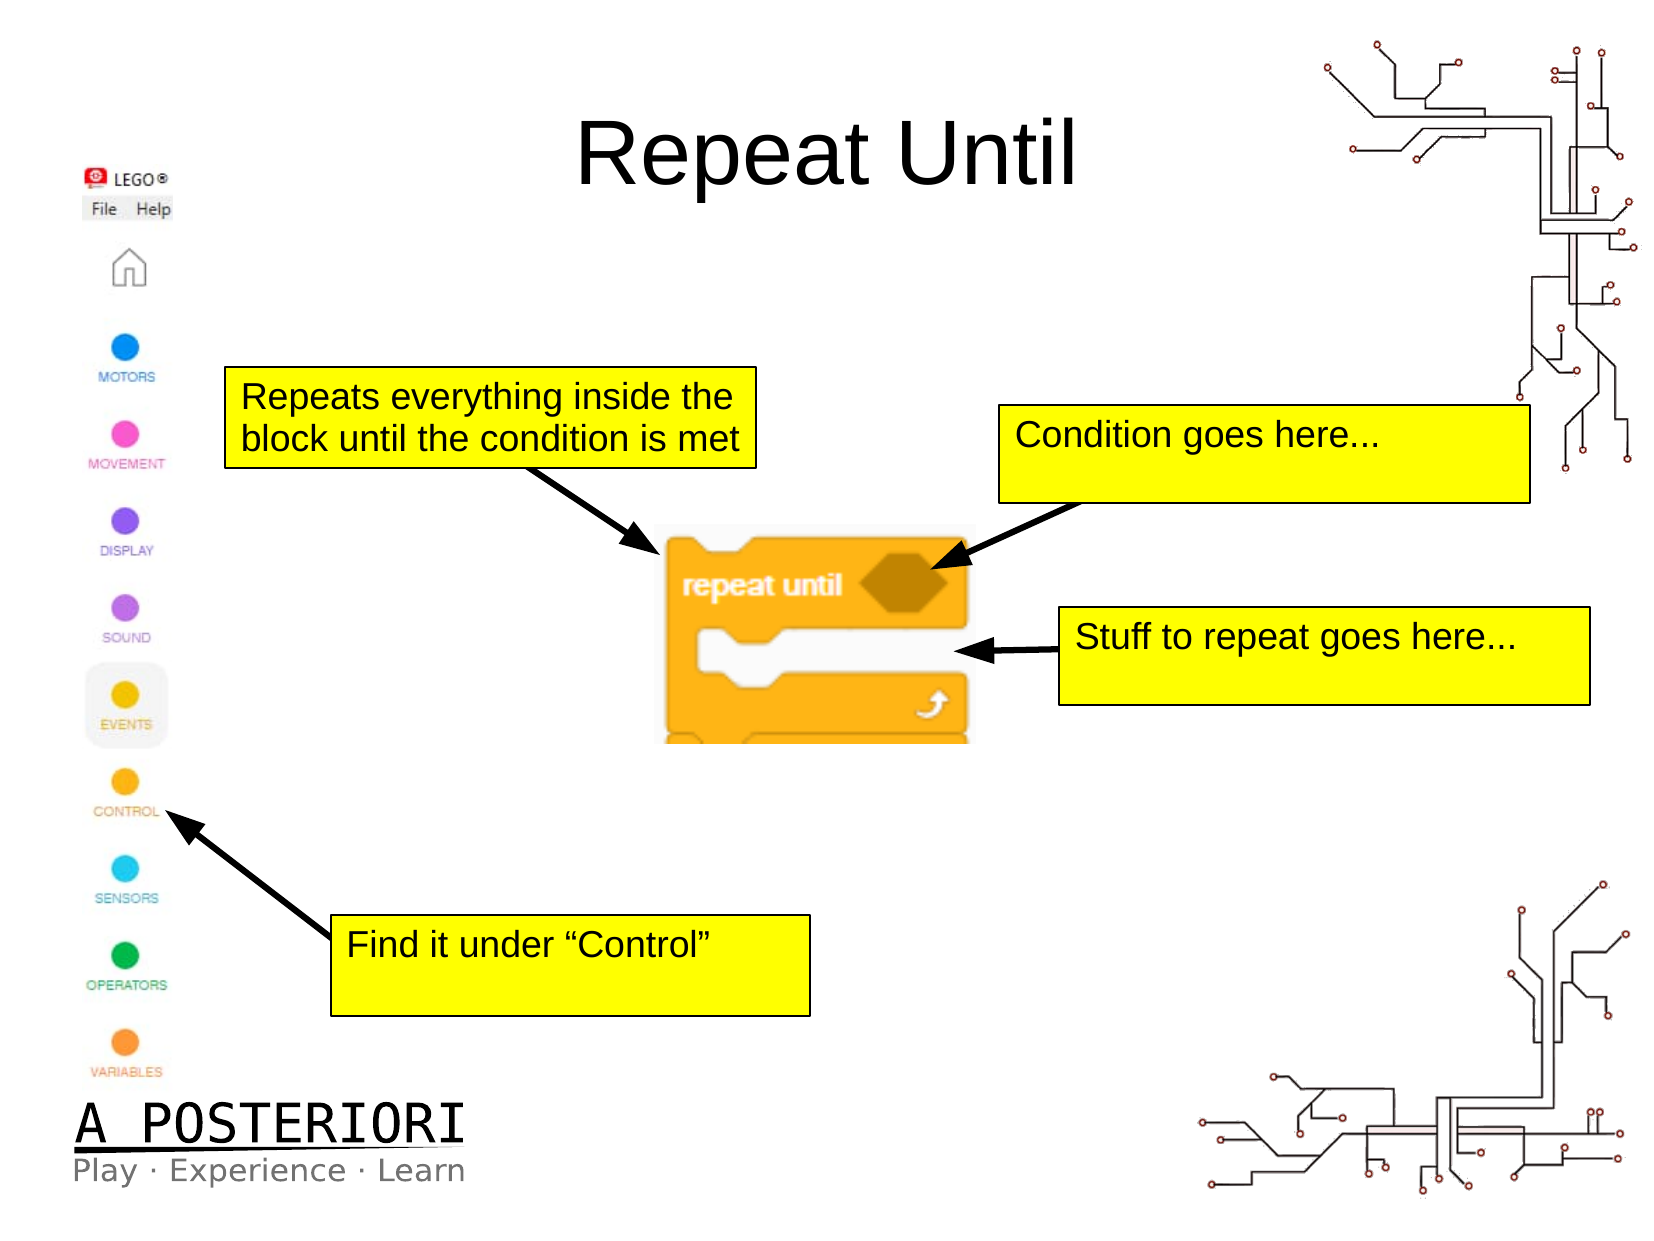

# Repeat Until
Repeats everything inside the
block until the condition is met
Condition goes here...
Stuff to repeat goes here...
Find it under “Control”